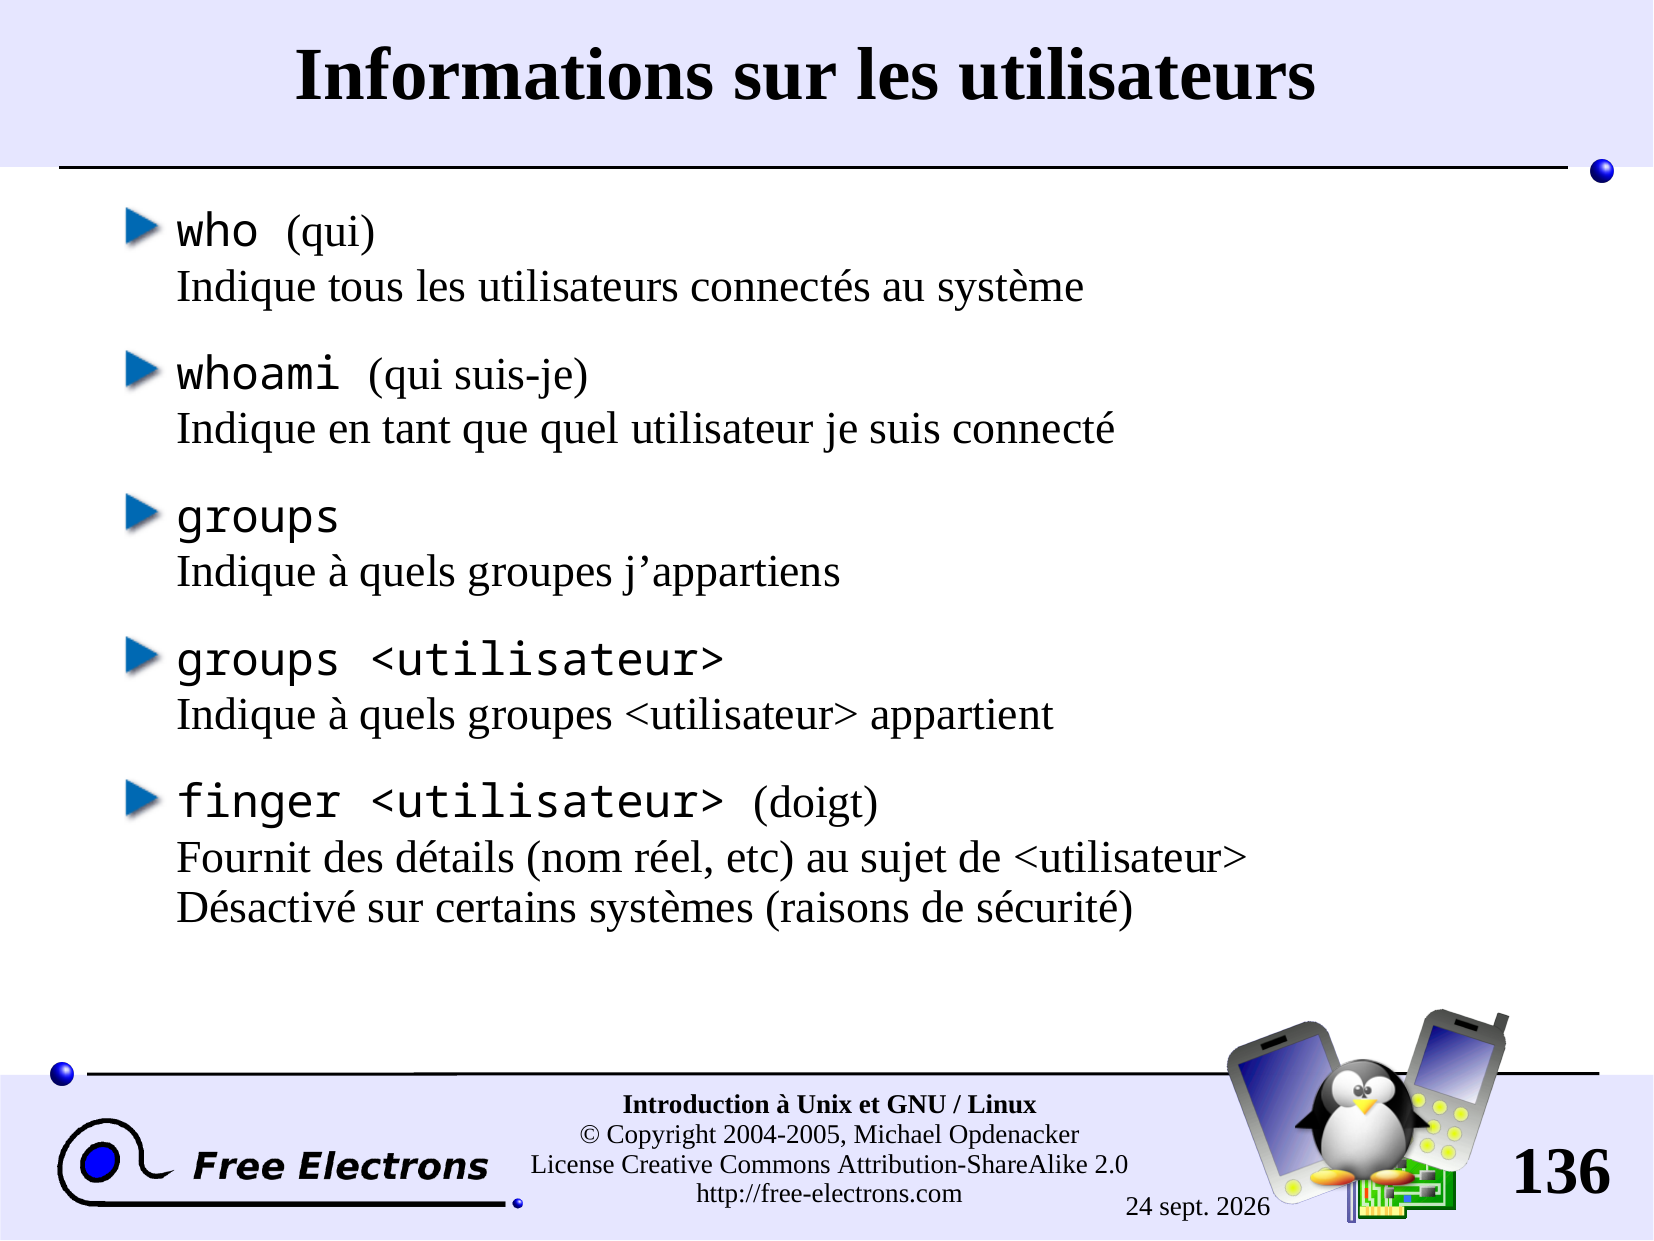

# Informations sur les utilisateurs
who (qui)
Indique tous les utilisateurs connectés au système
whoami (qui suis-je)
Indique en tant que quel utilisateur je suis connecté
groups
Indique à quels groupes j’appartiens
groups <utilisateur>
Indique à quels groupes <utilisateur> appartient
finger <utilisateur> (doigt)
Fournit des détails (nom réel, etc) au sujet de <utilisateur>
Désactivé sur certains systèmes (raisons de sécurité)